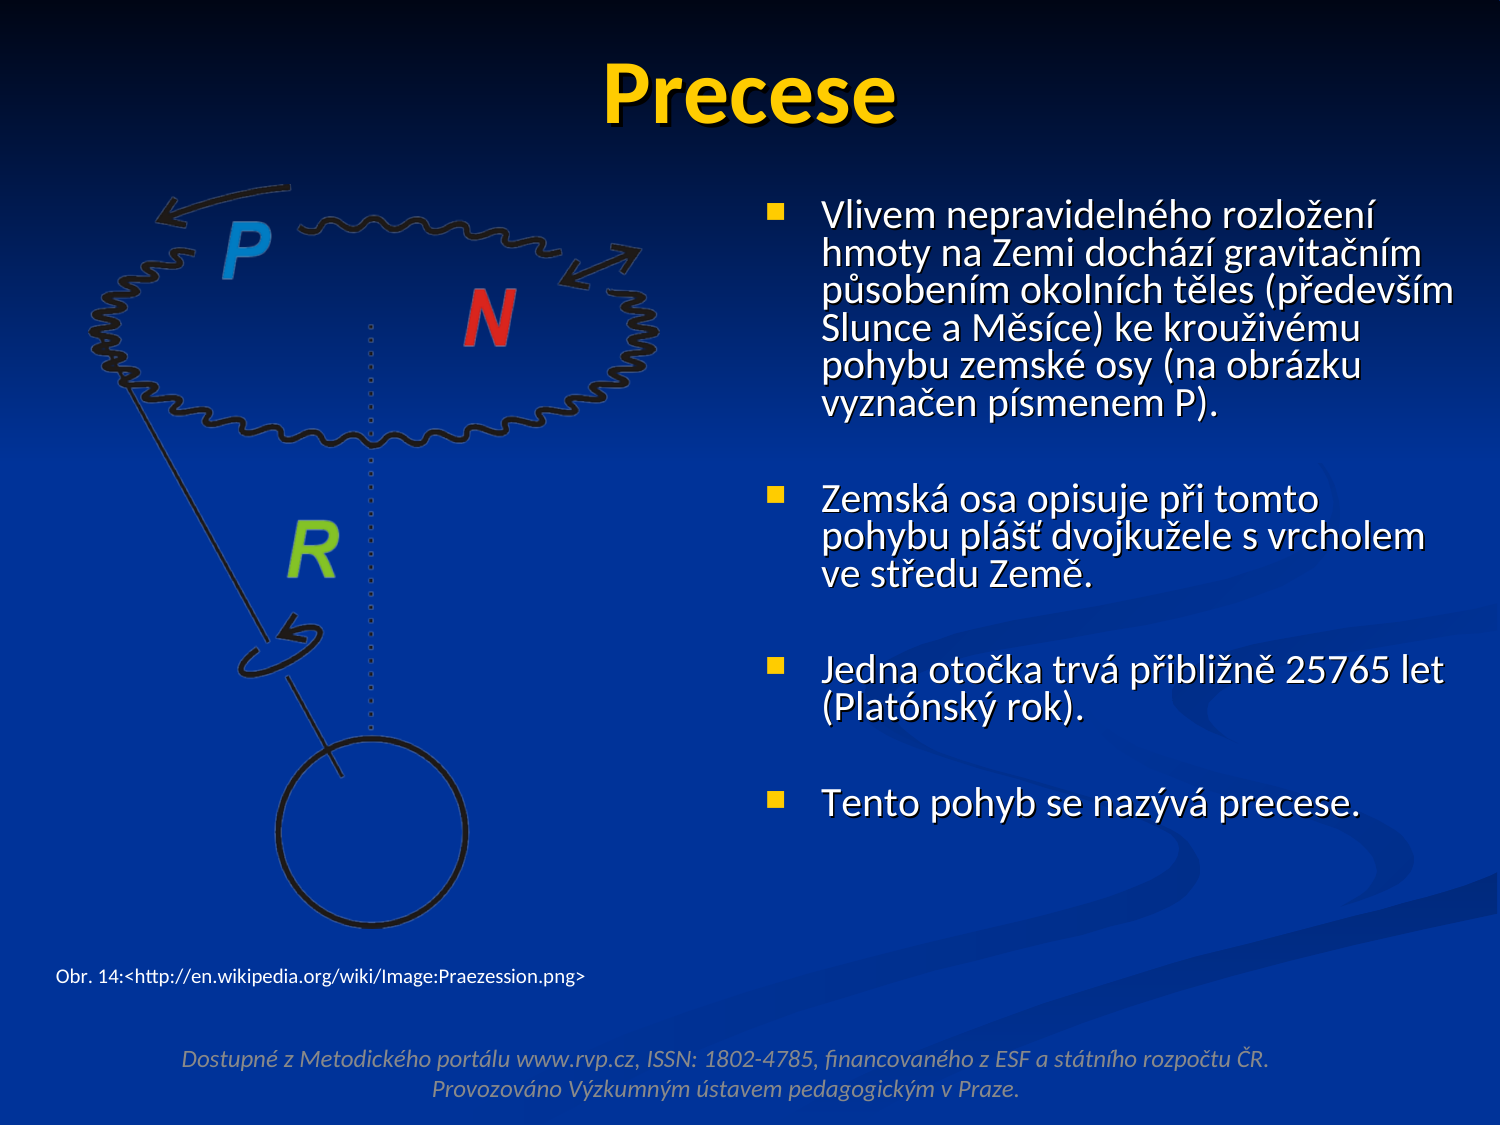

# Precese
Vlivem nepravidelného rozložení hmoty na Zemi dochází gravitačním působením okolních těles (především Slunce a Měsíce) ke krouživému pohybu zemské osy (na obrázku vyznačen písmenem P).
Zemská osa opisuje při tomto pohybu plášť dvojkužele s vrcholem ve středu Země.
Jedna otočka trvá přibližně 25765 let (Platónský rok).
Tento pohyb se nazývá precese.
Obr. 14:<http://en.wikipedia.org/wiki/Image:Praezession.png>
Dostupné z Metodického portálu www.rvp.cz, ISSN: 1802-4785, financovaného z ESF a státního rozpočtu ČR. Provozováno Výzkumným ústavem pedagogickým v Praze.